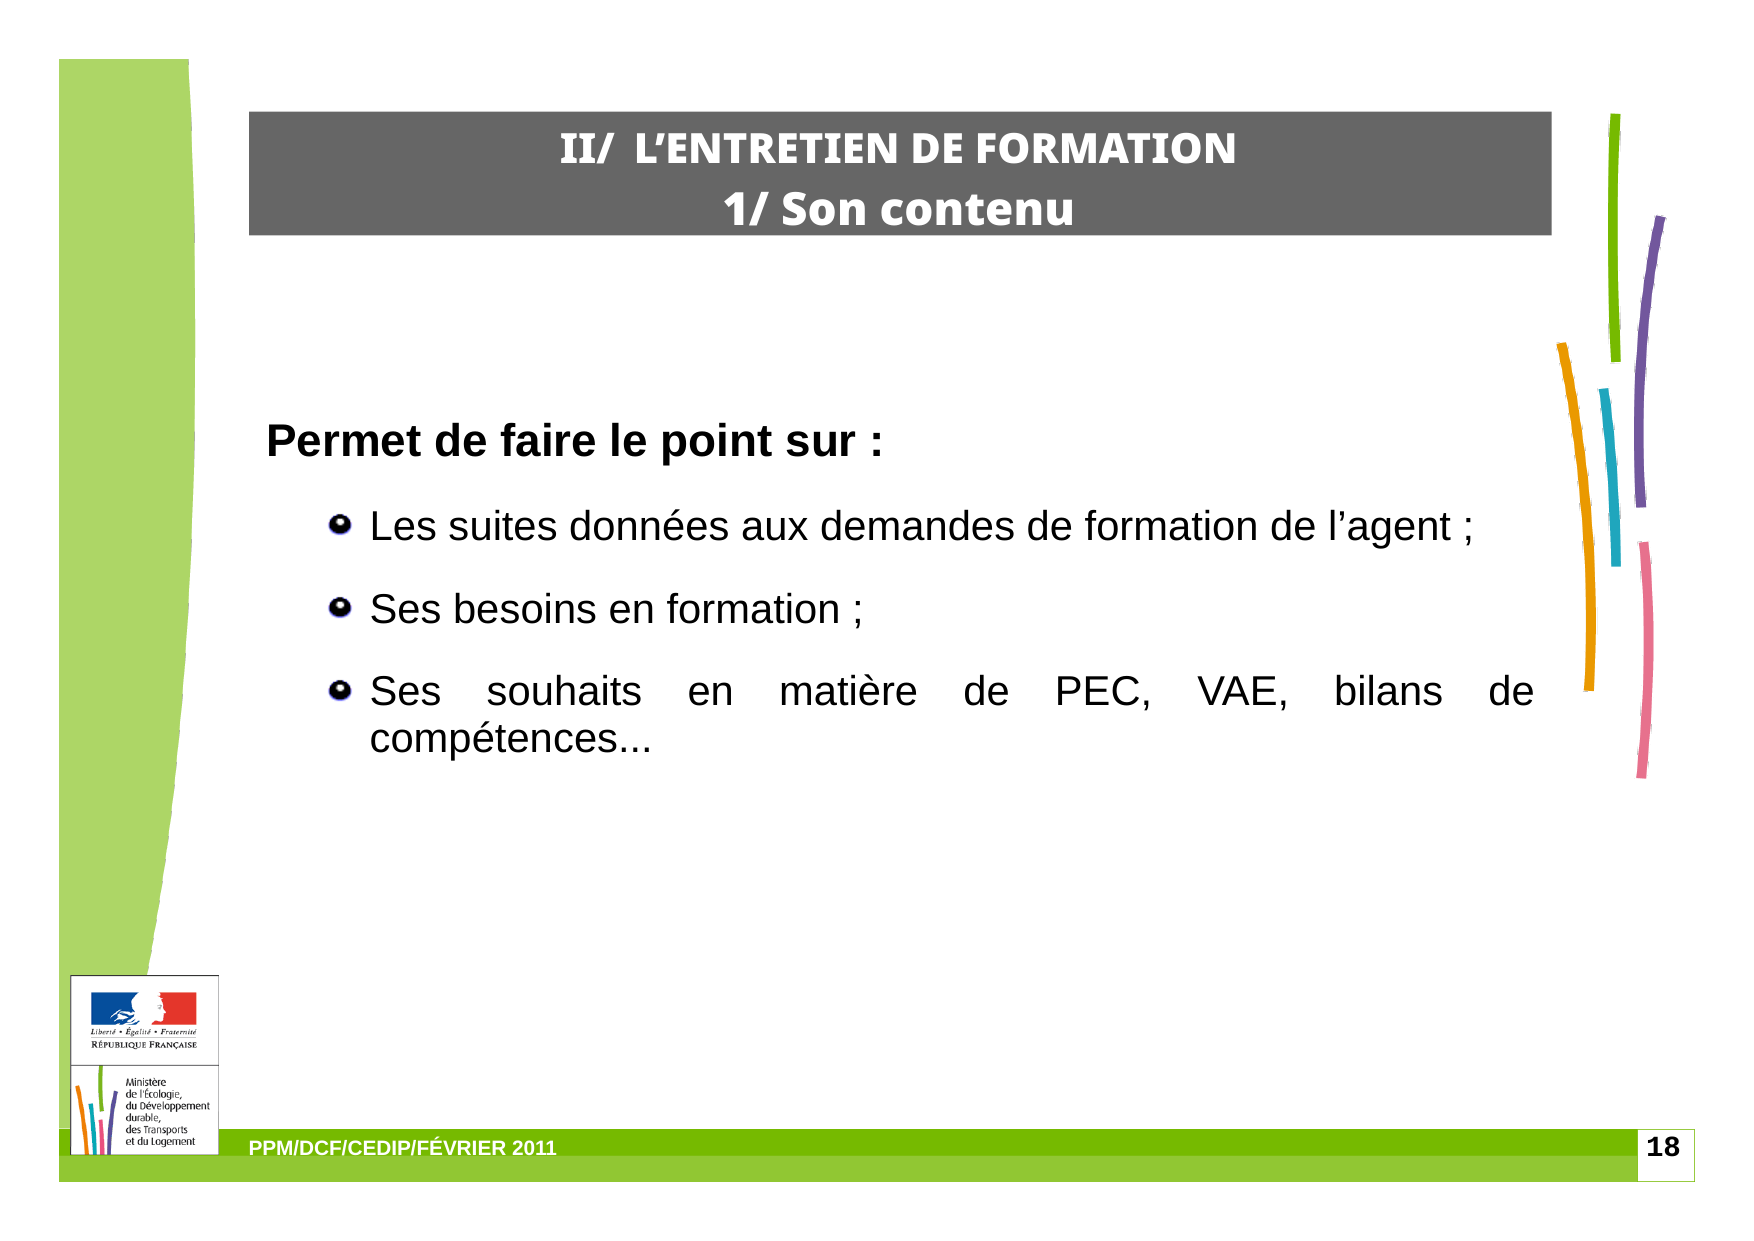

II/	L’ENTRETIEN DE FORMATION
1/ Son contenu
Permet de faire le point sur :
Les suites données aux demandes de formation de l’agent ;
Ses besoins en formation ;
Ses souhaits en matière de PEC, VAE, bilans de compétences...
PPM/DCF/CEDIP/FÉVRIER 2011
18